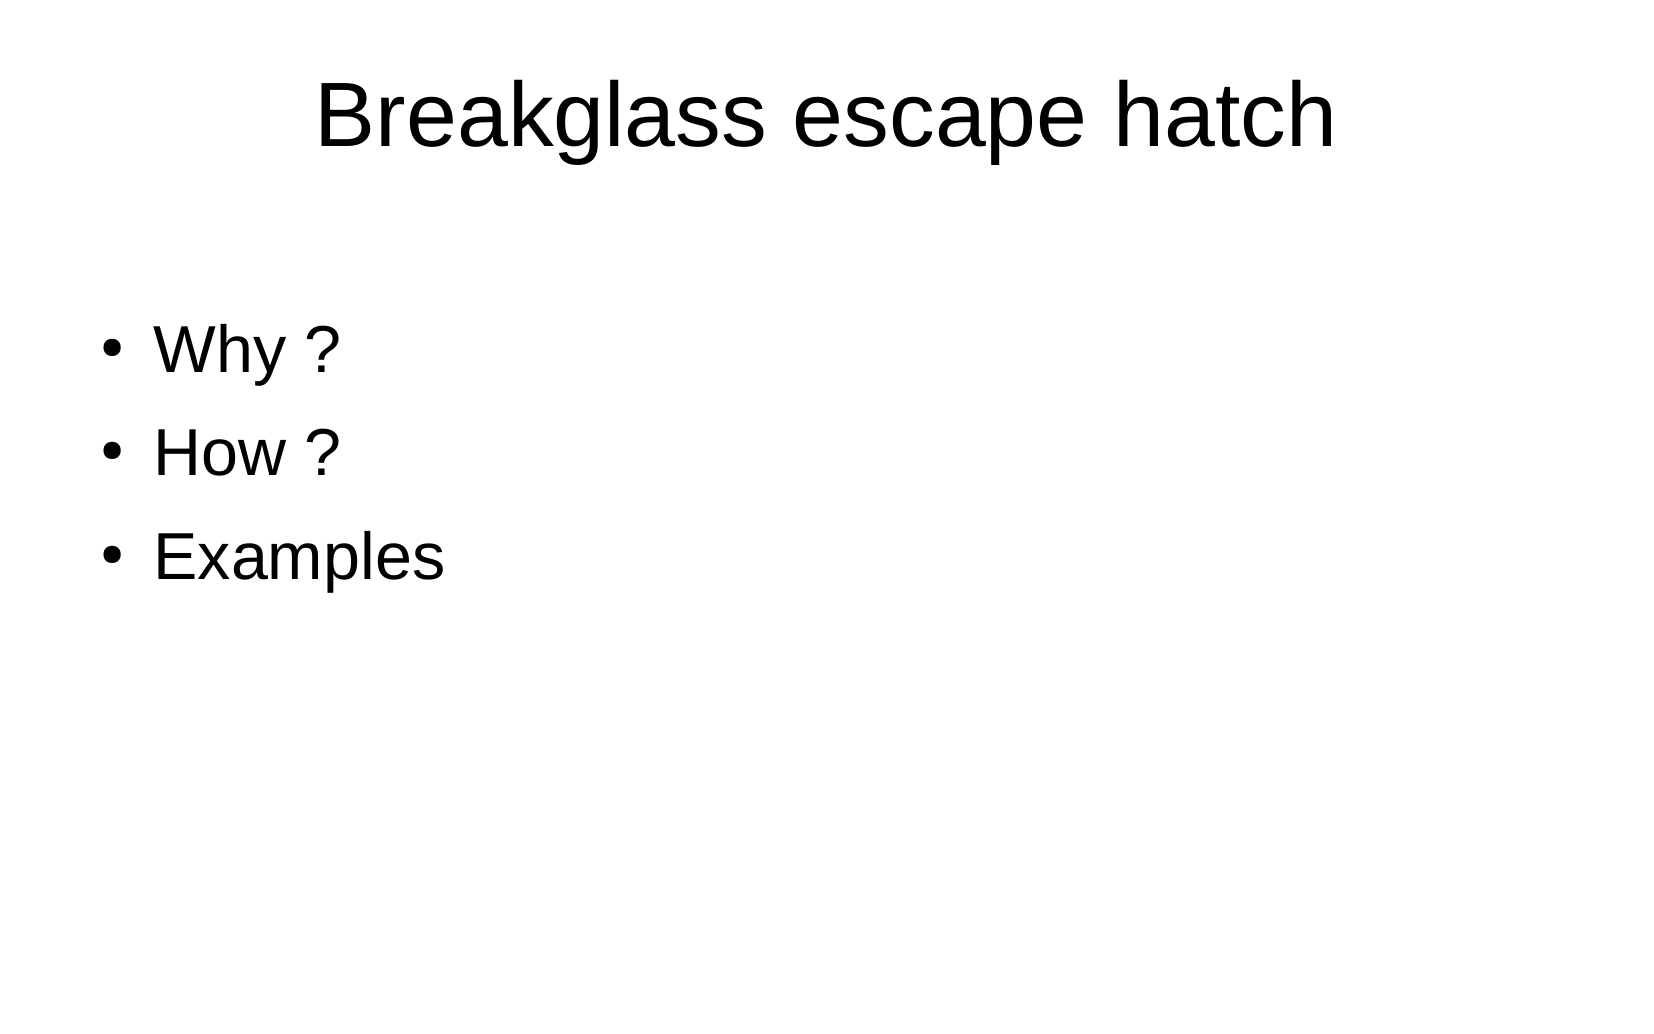

# Breakglass escape hatch
Why ?
How ?
Examples